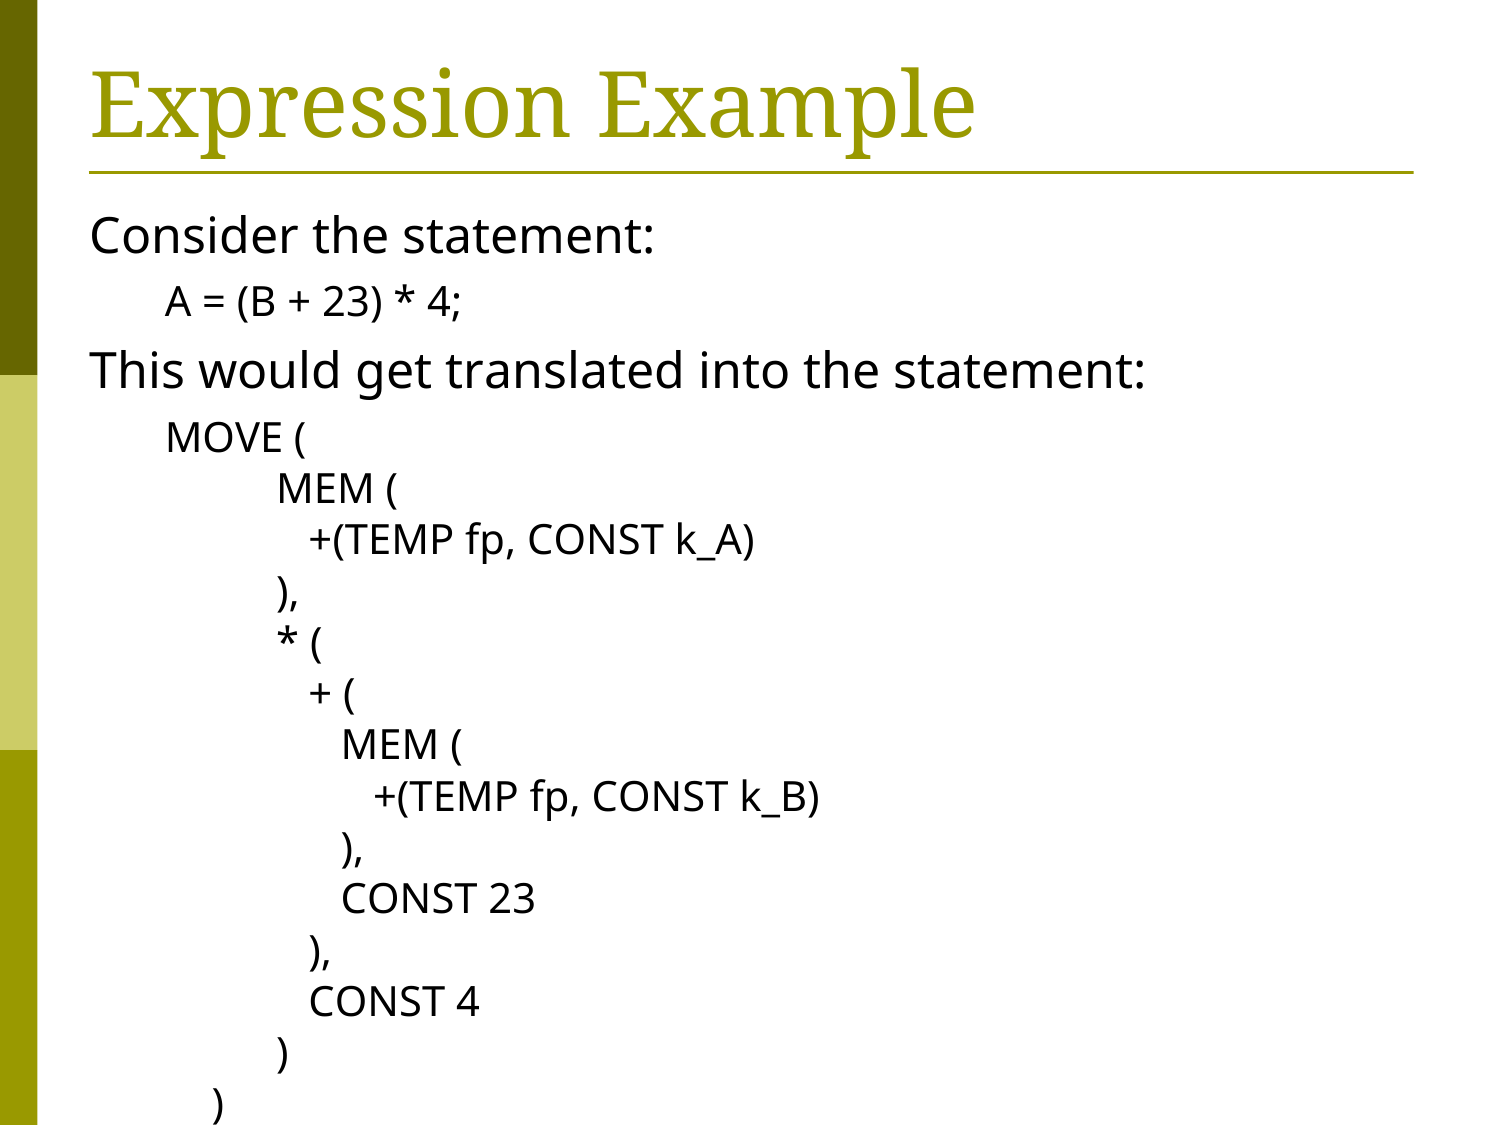

# Expression Example
Consider the statement:
A = (B + 23) * 4;
This would get translated into the statement:
MOVE (
 MEM (
 +(TEMP fp, CONST k_A)
 ),
 * (
 + (
 MEM (
 +(TEMP fp, CONST k_B)
 ),
 CONST 23
 ),
 CONST 4
 )
)